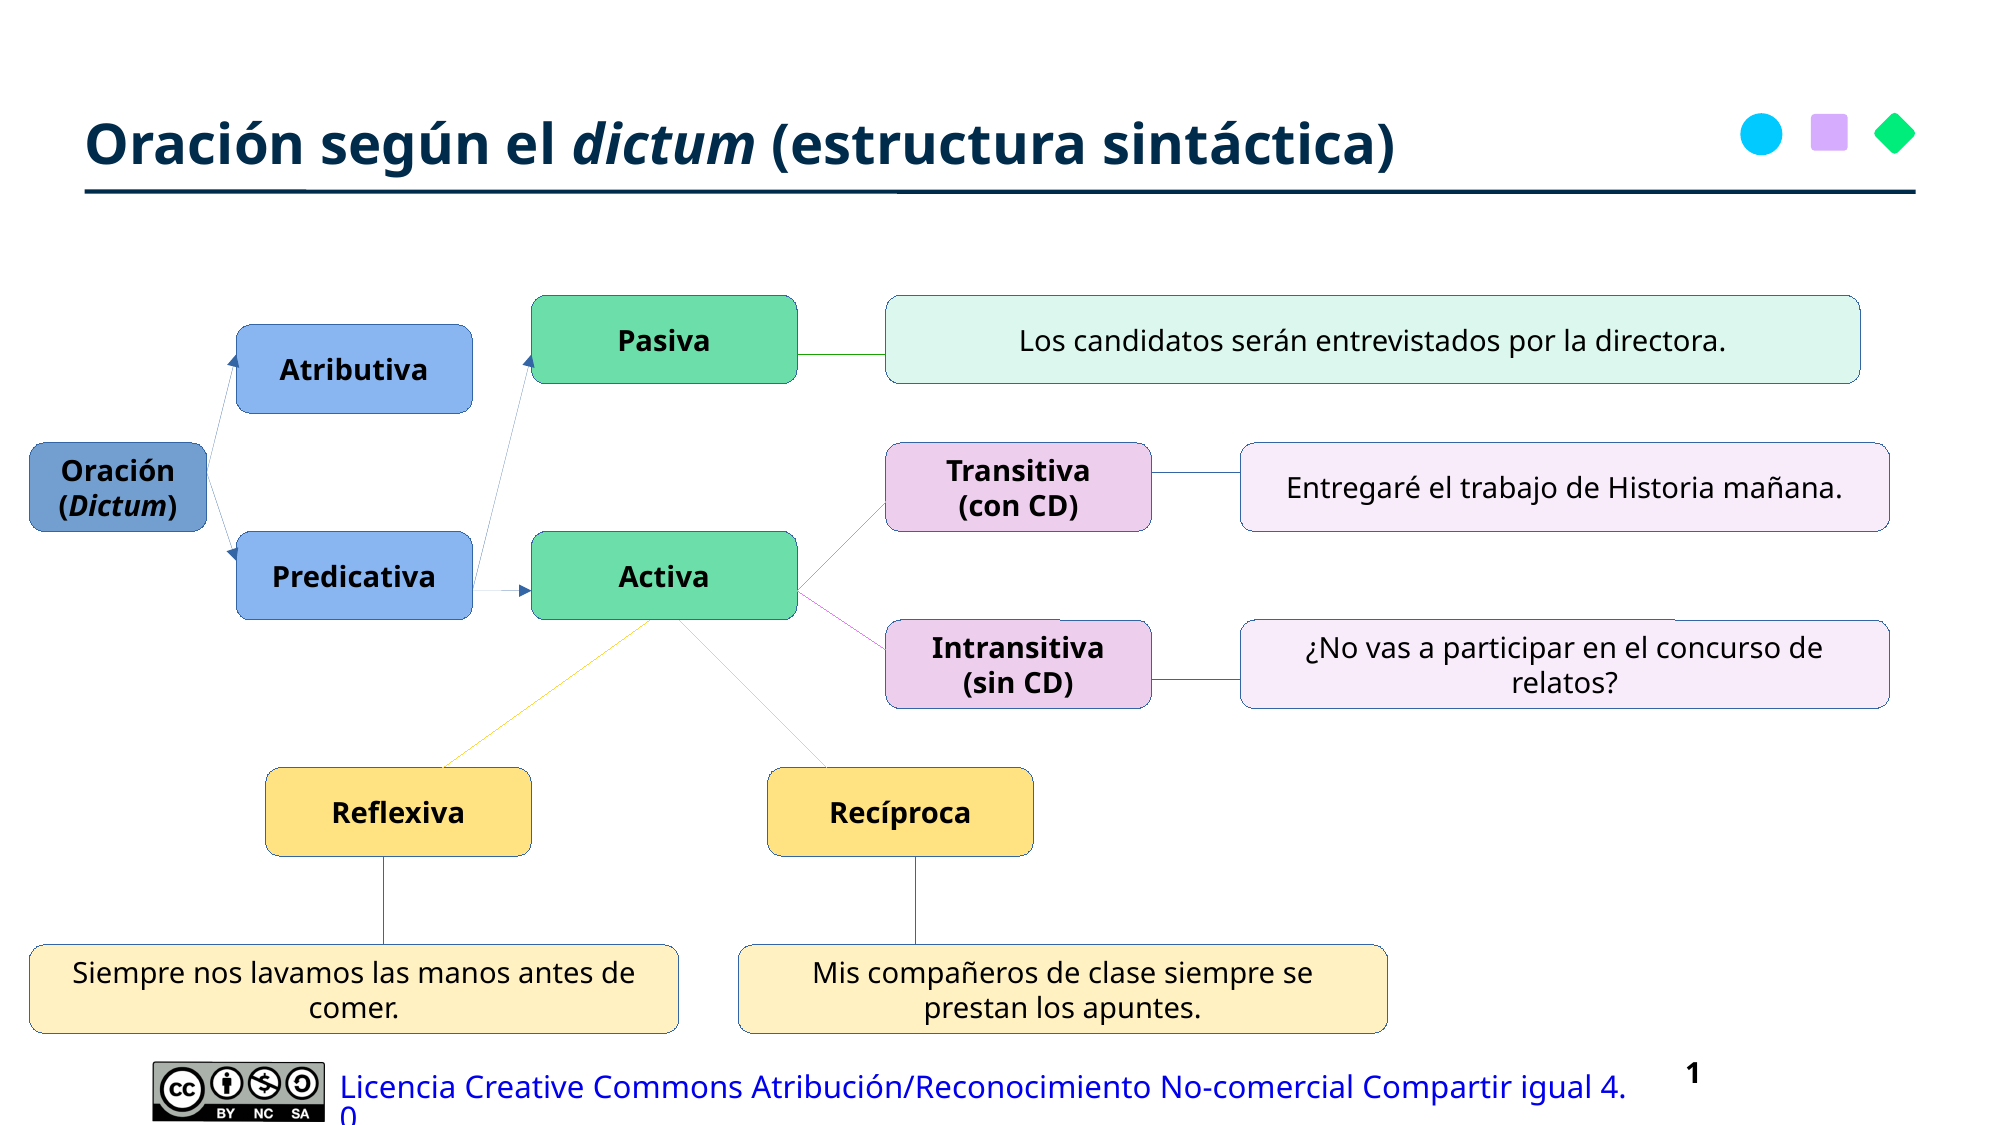

# Oración según el dictum (estructura sintáctica)
Pasiva
Los candidatos serán entrevistados por la directora.
Atributiva
Oración
(Dictum)
Transitiva
(con CD)
Entregaré el trabajo de Historia mañana.
Activa
Predicativa
Intransitiva
(sin CD)
¿No vas a participar en el concurso de relatos?
Reflexiva
Recíproca
Siempre nos lavamos las manos antes de comer.
Mis compañeros de clase siempre se prestan los apuntes.
Licencia Creative Commons Atribución/Reconocimiento No-comercial Compartir igual 4.0